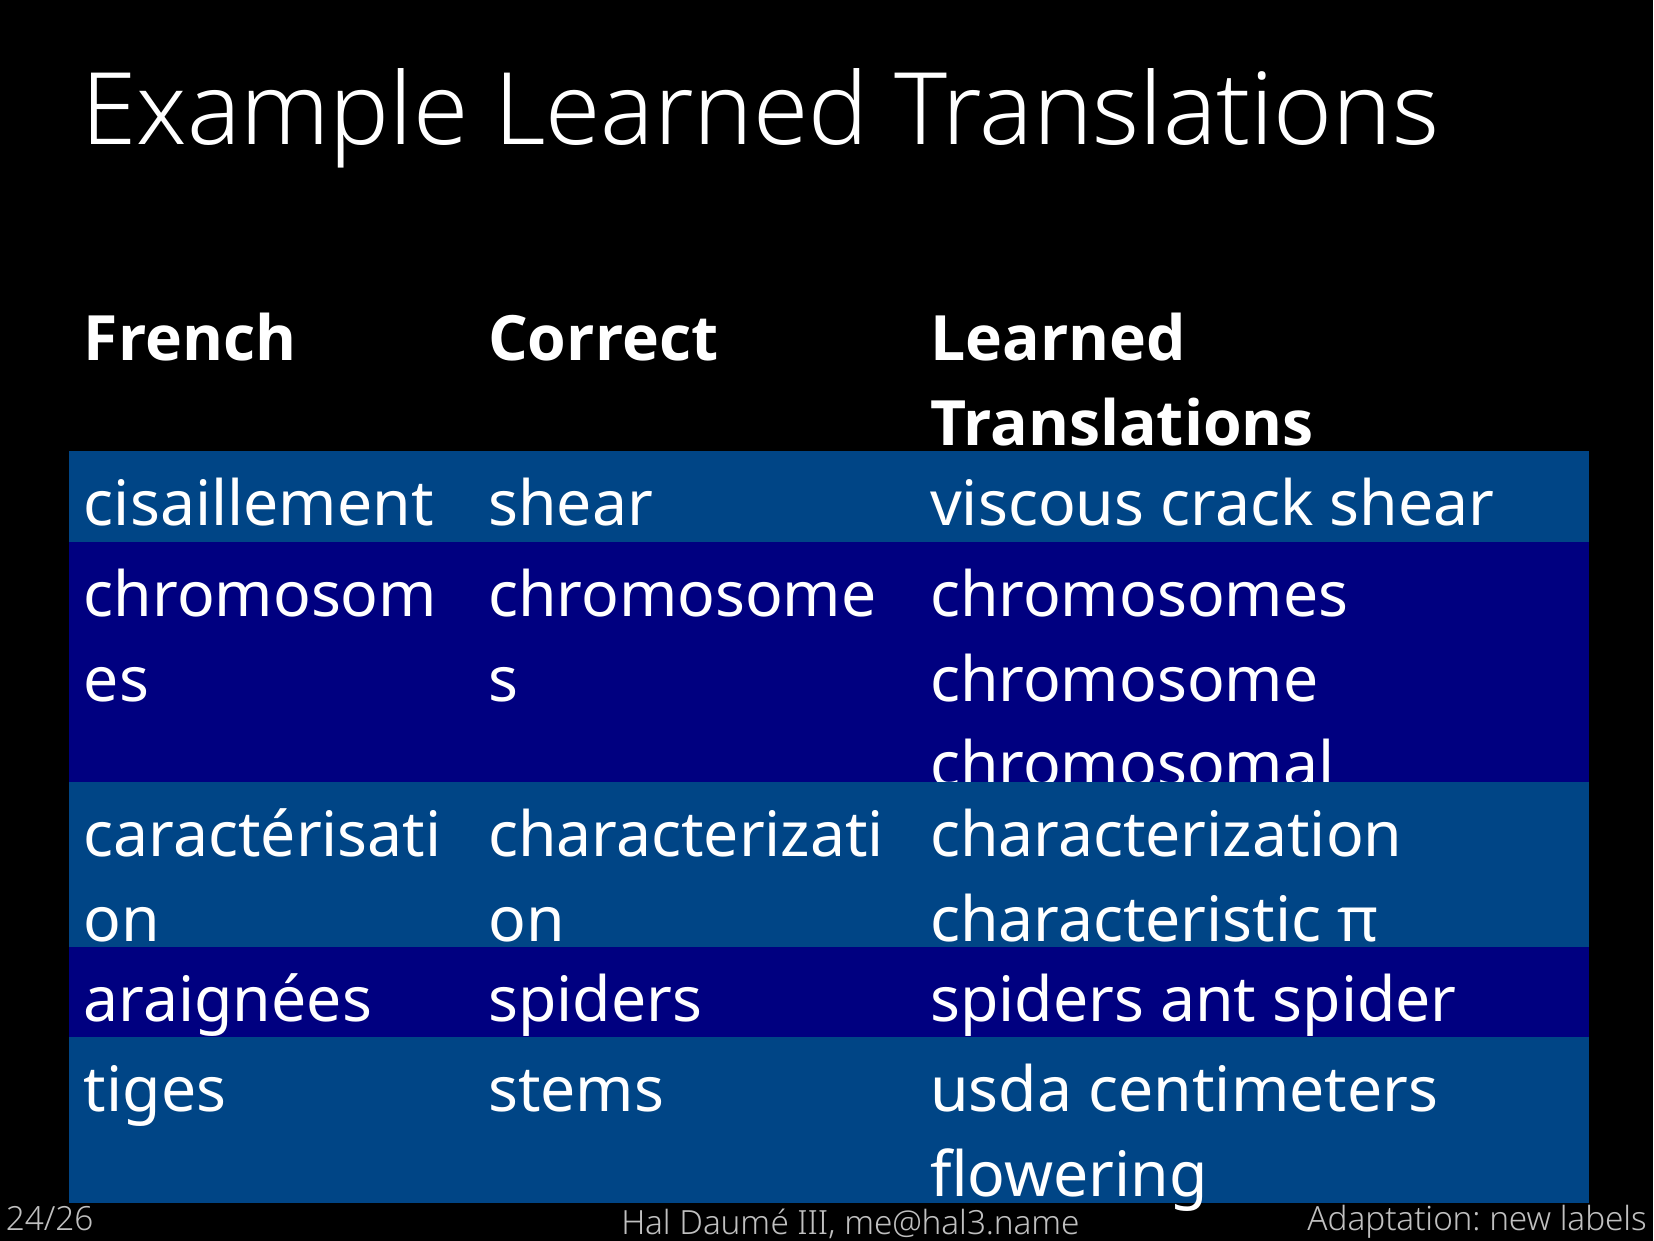

# Example Learned Translations
| French | Correct | Learned Translations |
| --- | --- | --- |
| cisaillement | shear | viscous crack shear |
| chromosomes | chromosomes | chromosomes chromosome chromosomal |
| caractérisation | characterization | characterization characteristic π |
| araignées | spiders | spiders ant spider |
| tiges | stems | usda centimeters flowering |